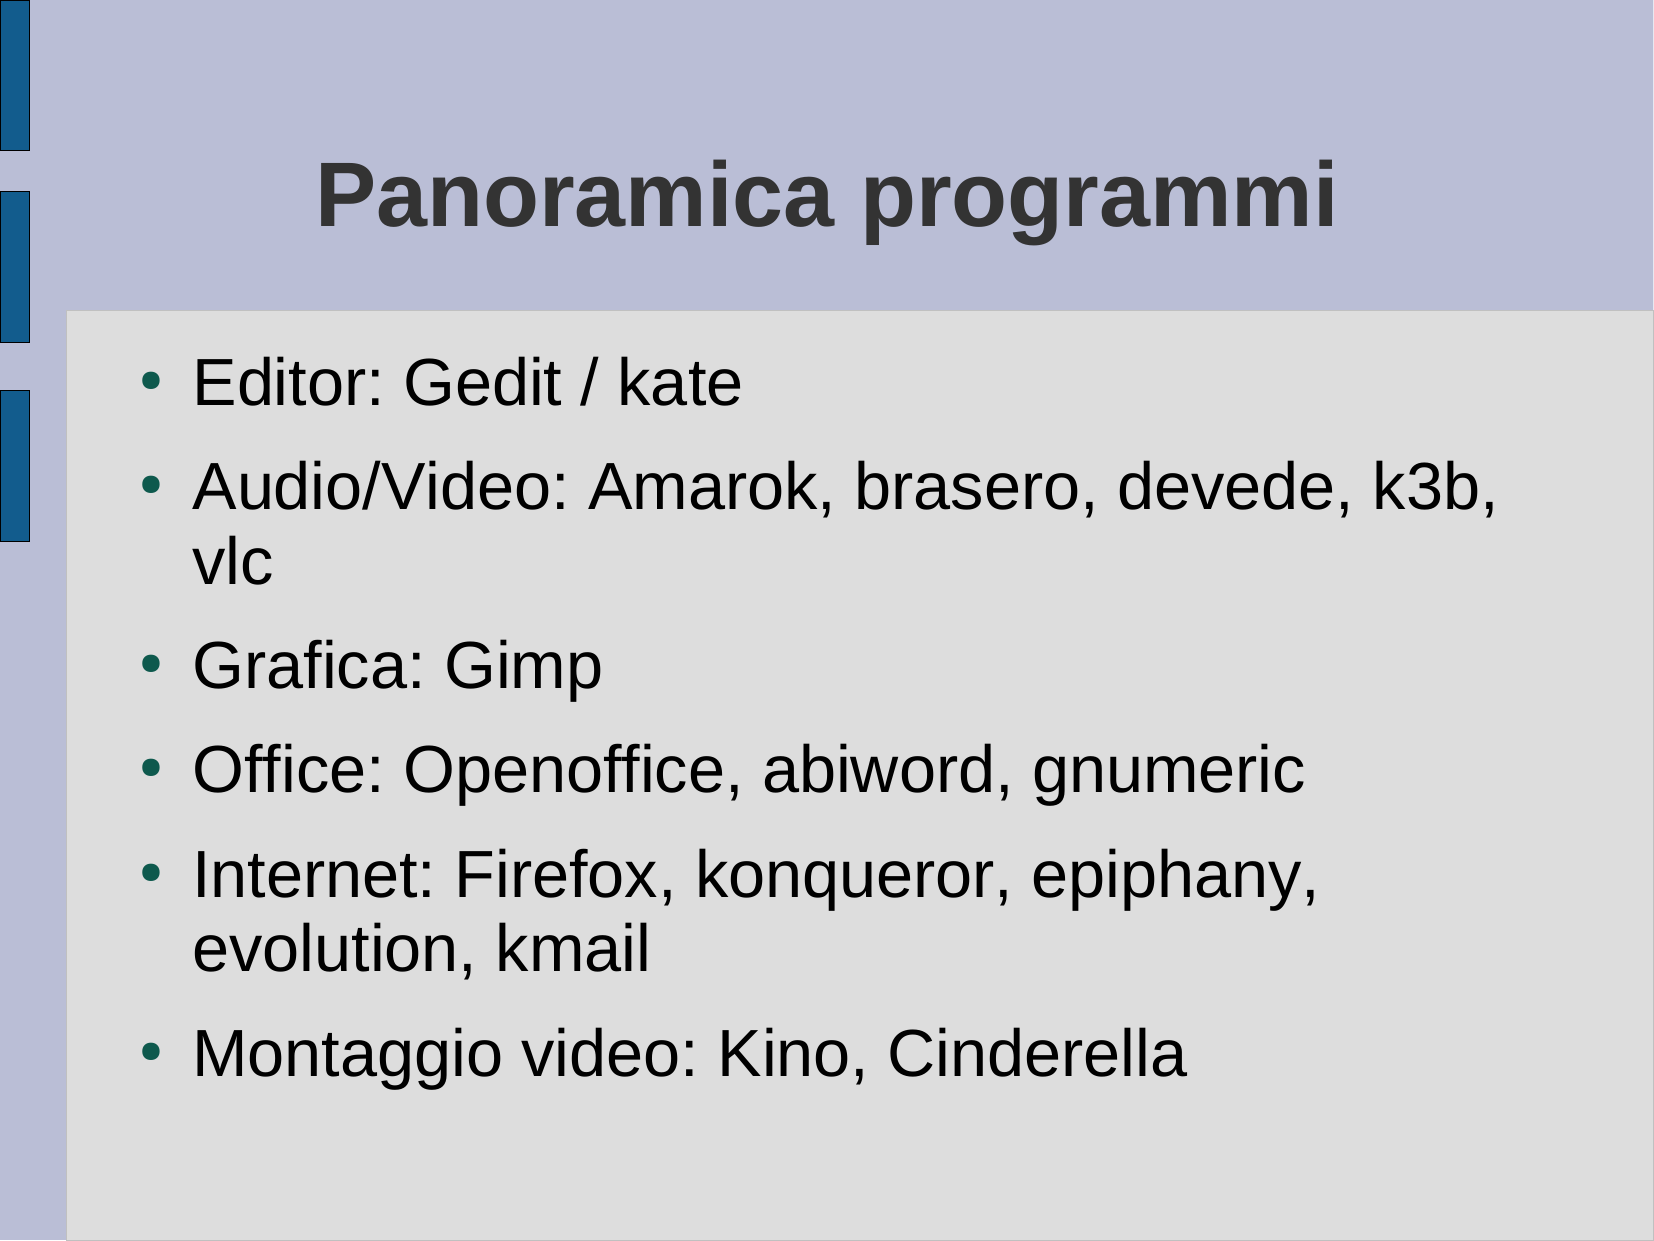

# Panoramica programmi
Editor: Gedit / kate
Audio/Video: Amarok, brasero, devede, k3b, vlc
Grafica: Gimp
Office: Openoffice, abiword, gnumeric
Internet: Firefox, konqueror, epiphany, evolution, kmail
Montaggio video: Kino, Cinderella